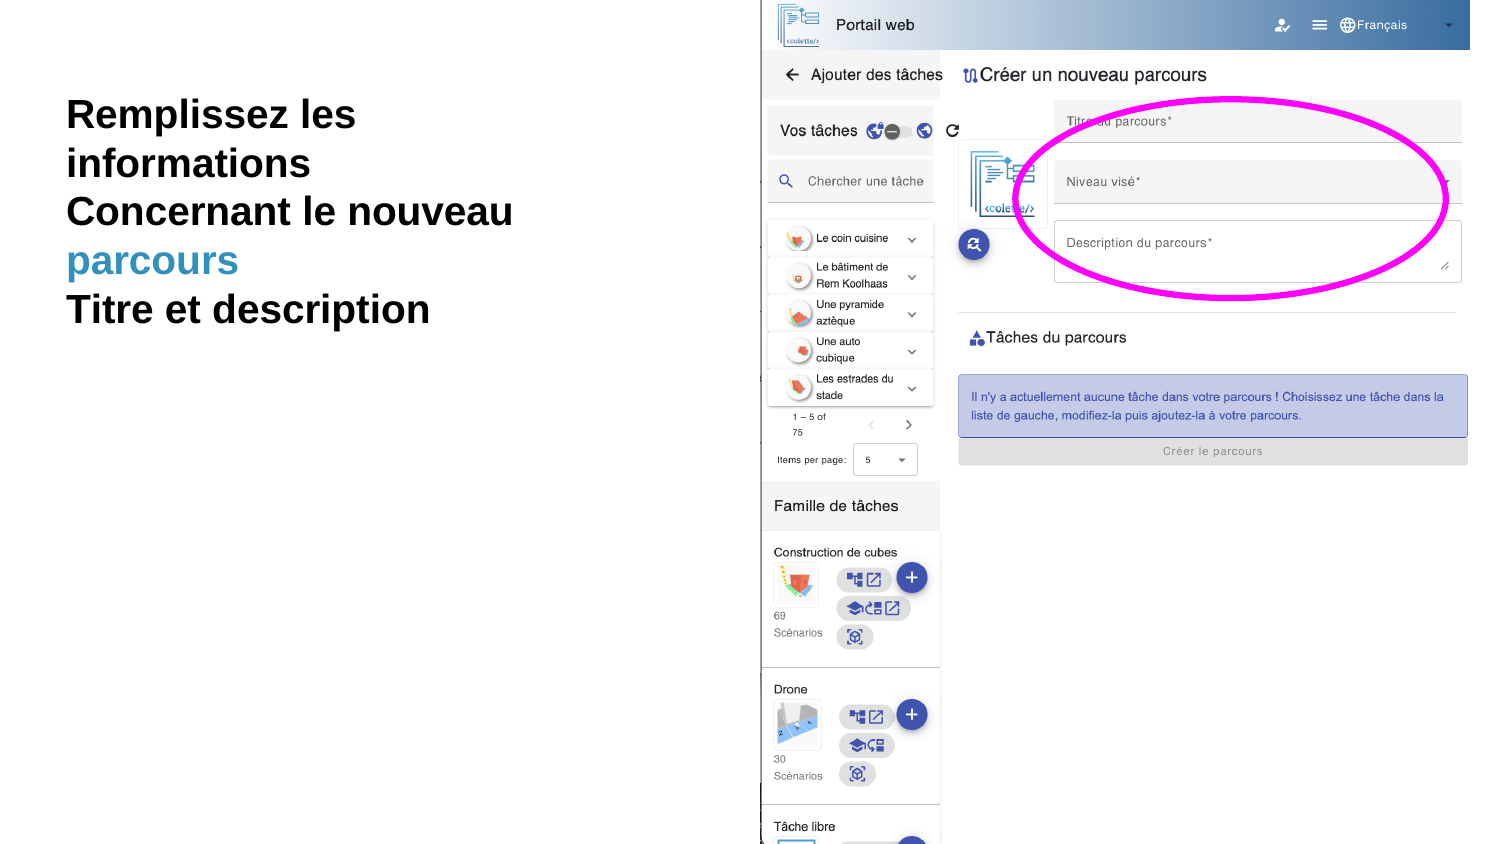

# Remplissez les
informations
Concernant le nouveau parcours
Titre et description